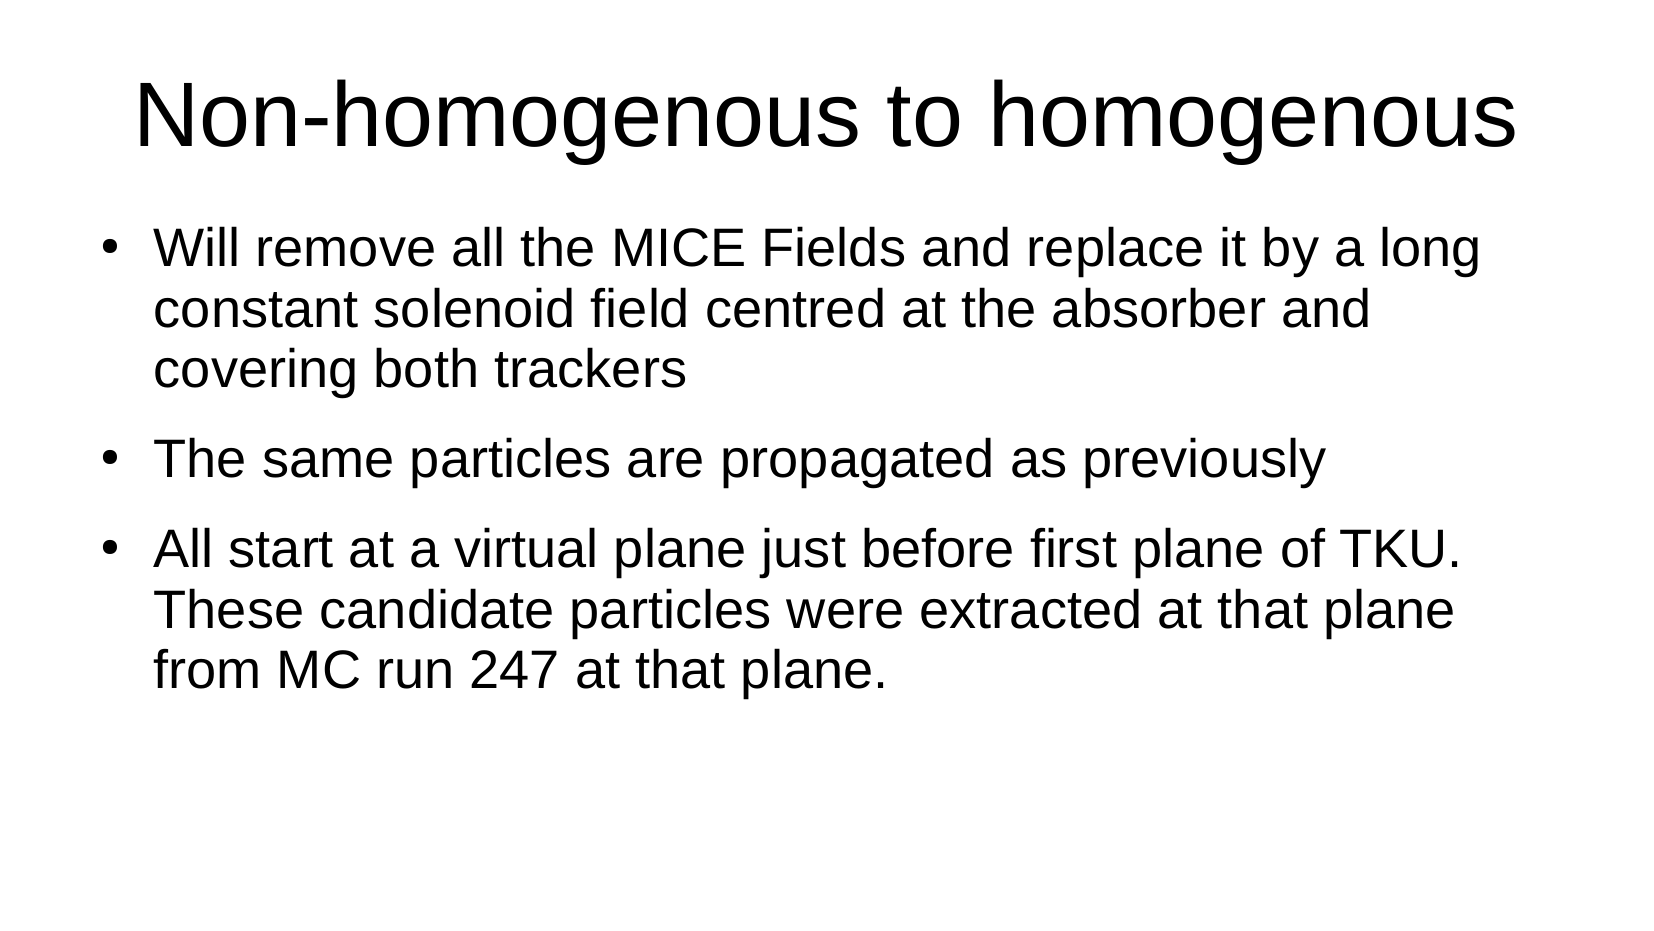

# Non-homogenous to homogenous
Will remove all the MICE Fields and replace it by a long constant solenoid field centred at the absorber and covering both trackers
The same particles are propagated as previously
All start at a virtual plane just before first plane of TKU. These candidate particles were extracted at that plane from MC run 247 at that plane.